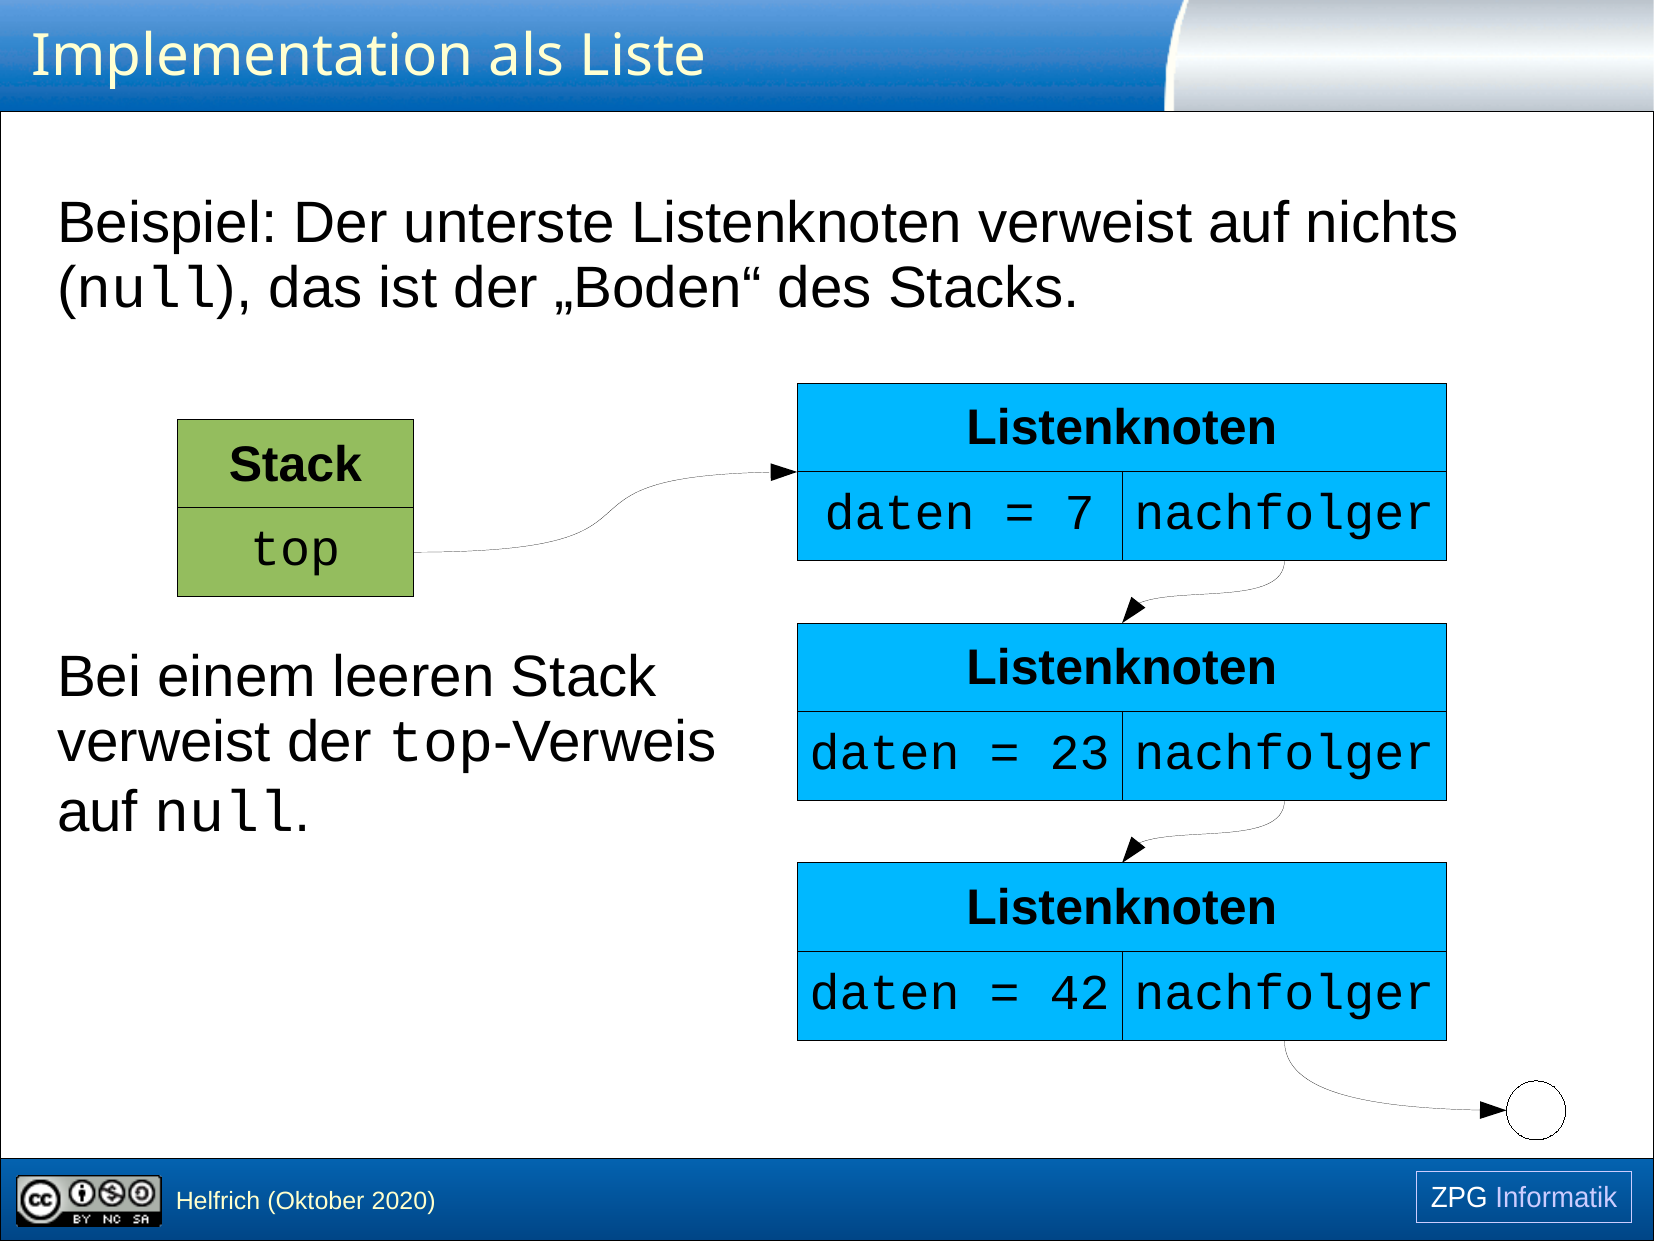

# Implementation als Liste
Beispiel: Der unterste Listenknoten verweist auf nichts (null), das ist der „Boden“ des Stacks.
Bei einem leeren Stack
verweist der top-Verweis
auf null.
Listenknoten
daten = 7
nachfolger
Stack
top
Listenknoten
daten = 23
nachfolger
Listenknoten
daten = 42
nachfolger